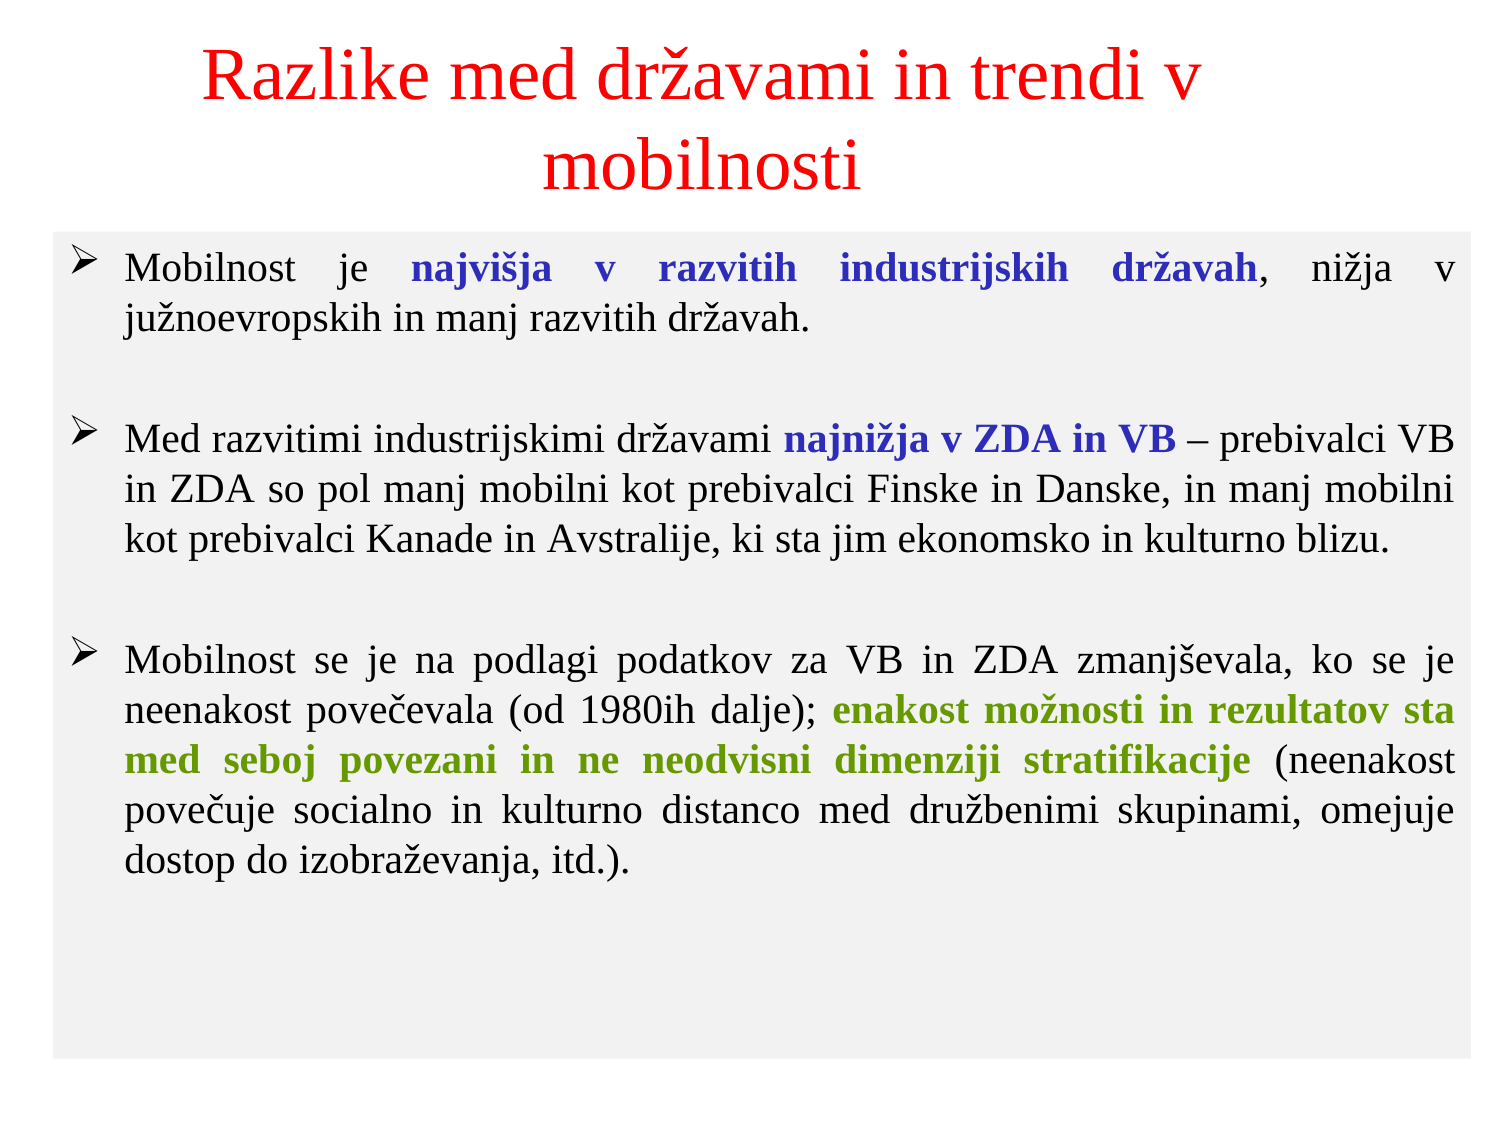

# Razlike med državami in trendi v mobilnosti
Mobilnost je najvišja v razvitih industrijskih državah, nižja v južnoevropskih in manj razvitih državah.
Med razvitimi industrijskimi državami najnižja v ZDA in VB – prebivalci VB in ZDA so pol manj mobilni kot prebivalci Finske in Danske, in manj mobilni kot prebivalci Kanade in Avstralije, ki sta jim ekonomsko in kulturno blizu.
Mobilnost se je na podlagi podatkov za VB in ZDA zmanjševala, ko se je neenakost povečevala (od 1980ih dalje); enakost možnosti in rezultatov sta med seboj povezani in ne neodvisni dimenziji stratifikacije (neenakost povečuje socialno in kulturno distanco med družbenimi skupinami, omejuje dostop do izobraževanja, itd.).